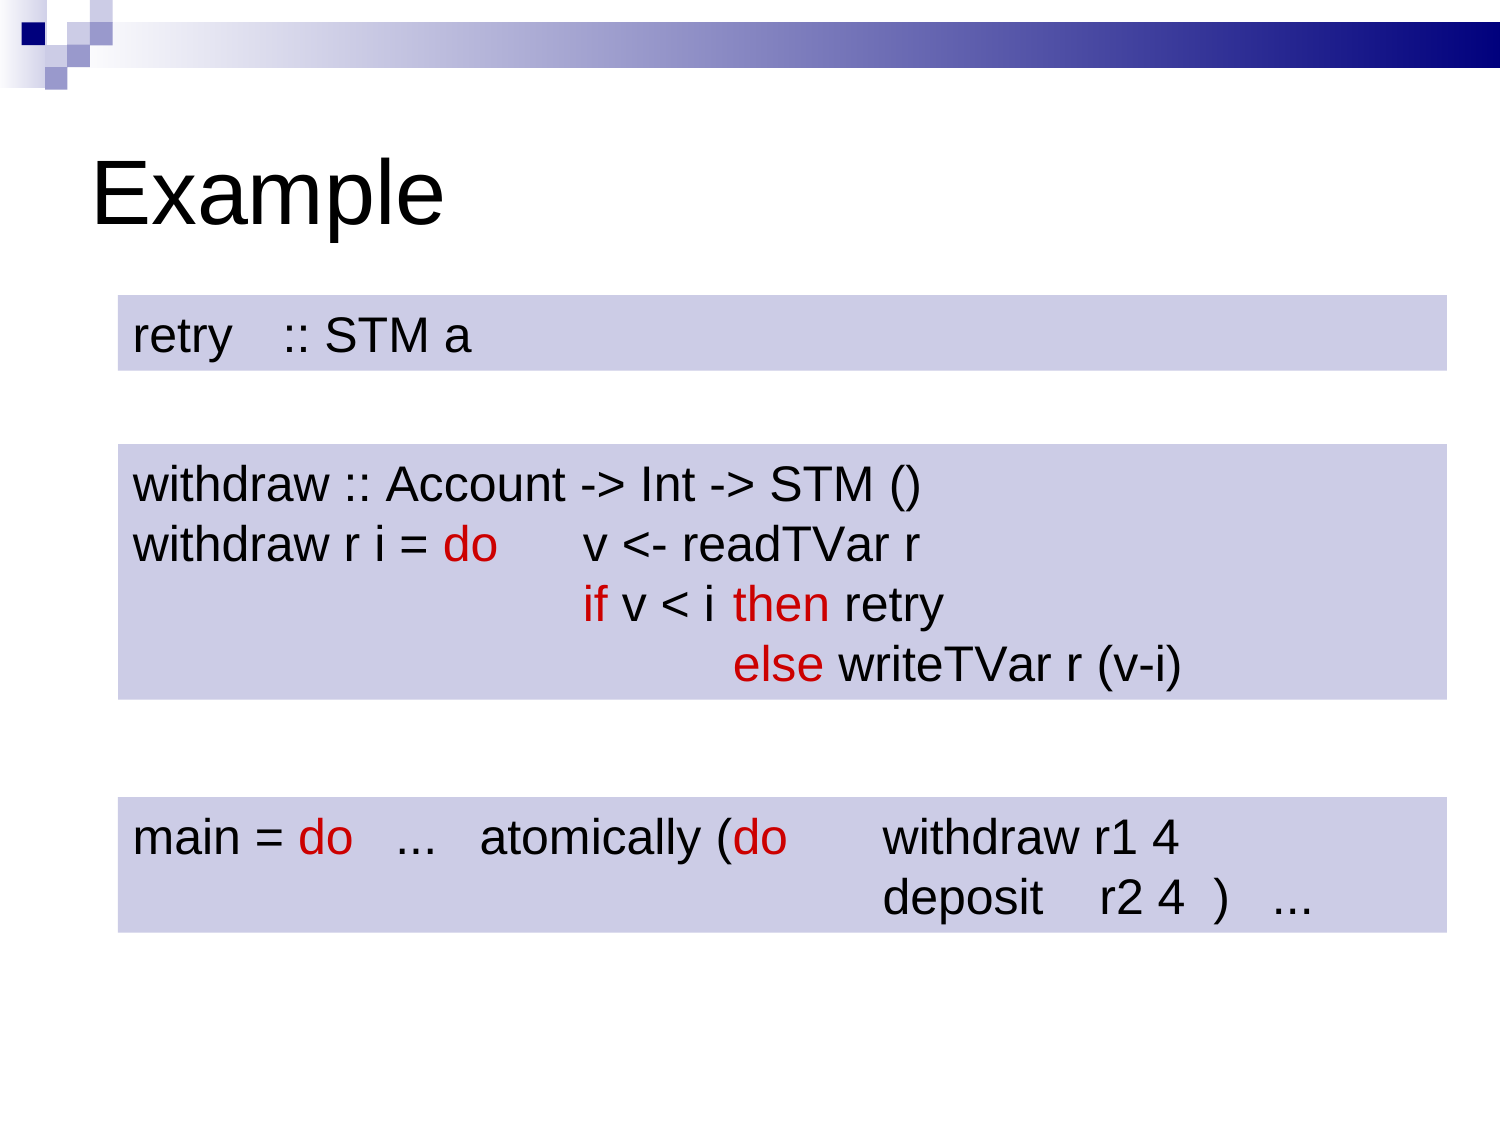

# Example
retry	:: STM a
withdraw :: Account -> Int -> STM ()
withdraw r i = do 	v <- readTVar r
 		if v < i	then retry
 		else writeTVar r (v-i)
main = do ... atomically (do 	withdraw r1 4
 		deposit r2 4 ) ...